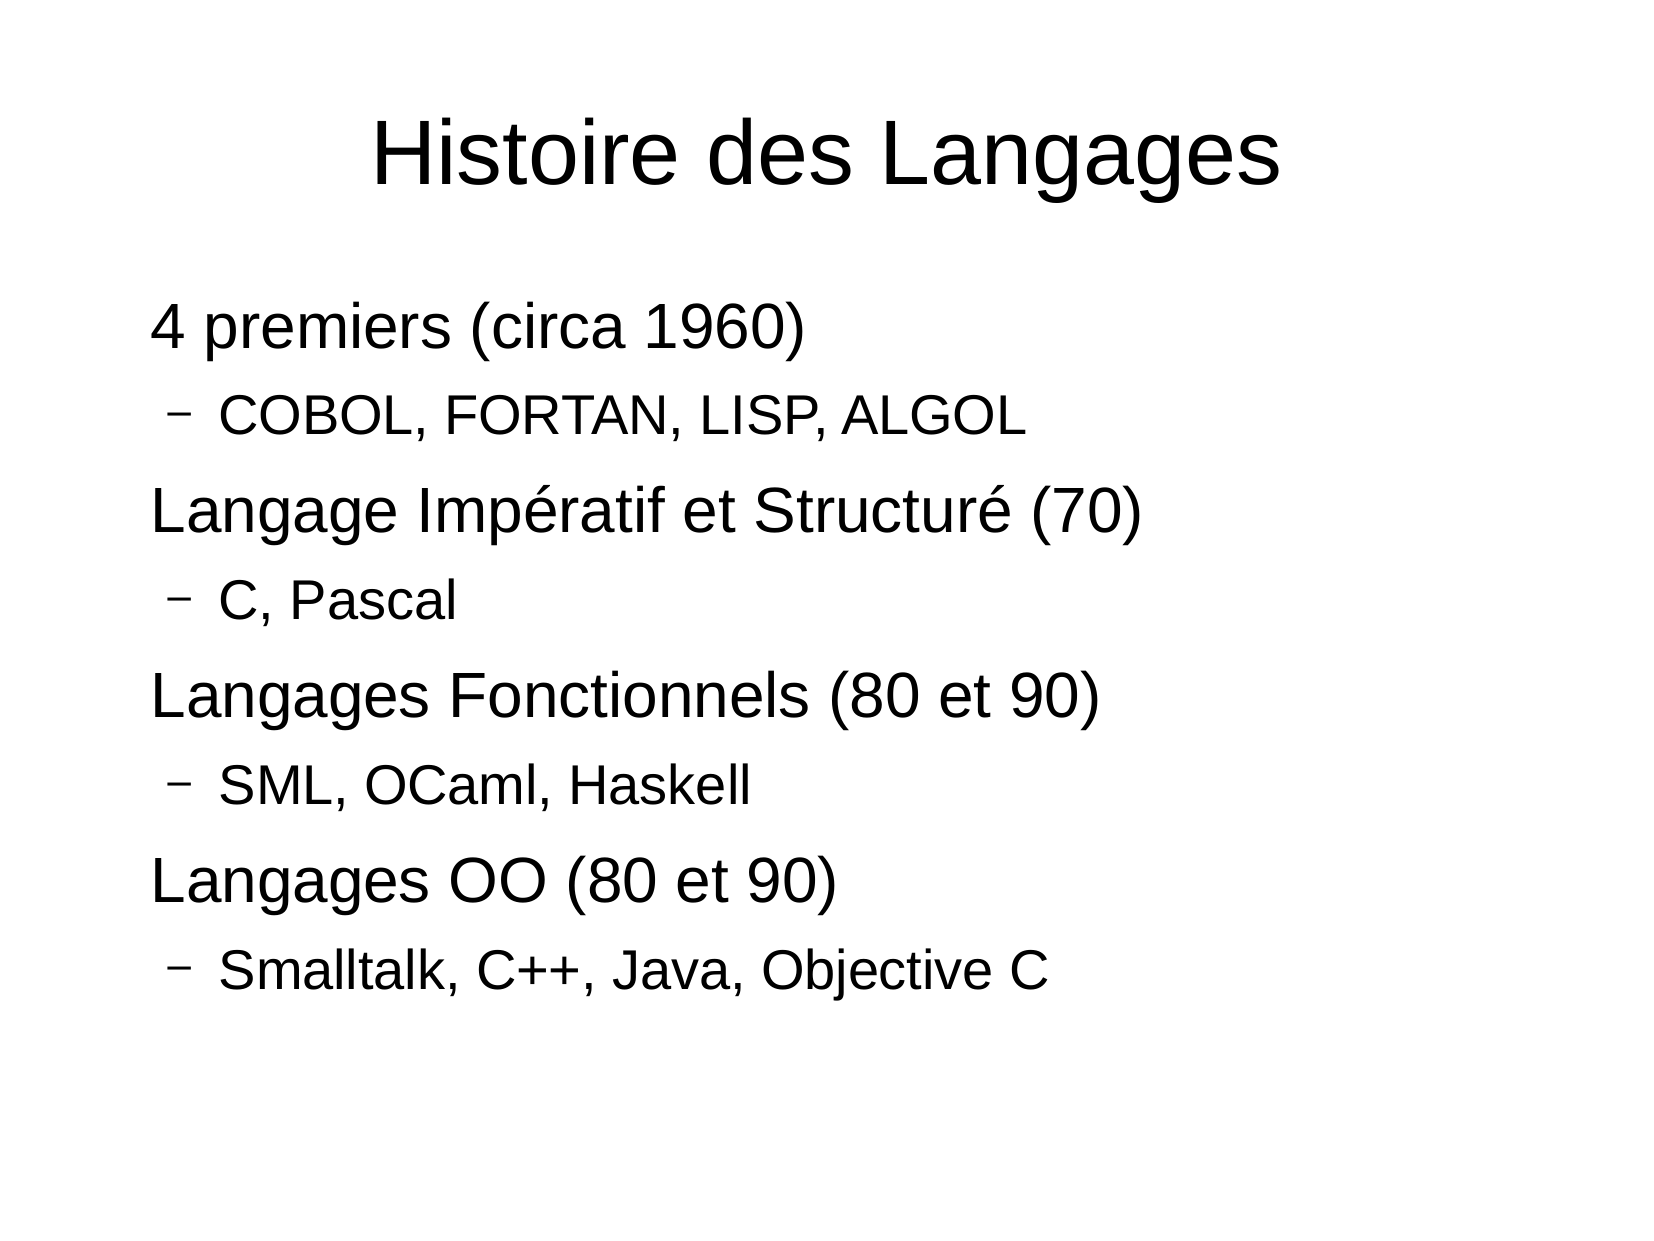

# Histoire des Langages
4 premiers (circa 1960)
COBOL, FORTAN, LISP, ALGOL
Langage Impératif et Structuré (70)
C, Pascal
Langages Fonctionnels (80 et 90)
SML, OCaml, Haskell
Langages OO (80 et 90)
Smalltalk, C++, Java, Objective C